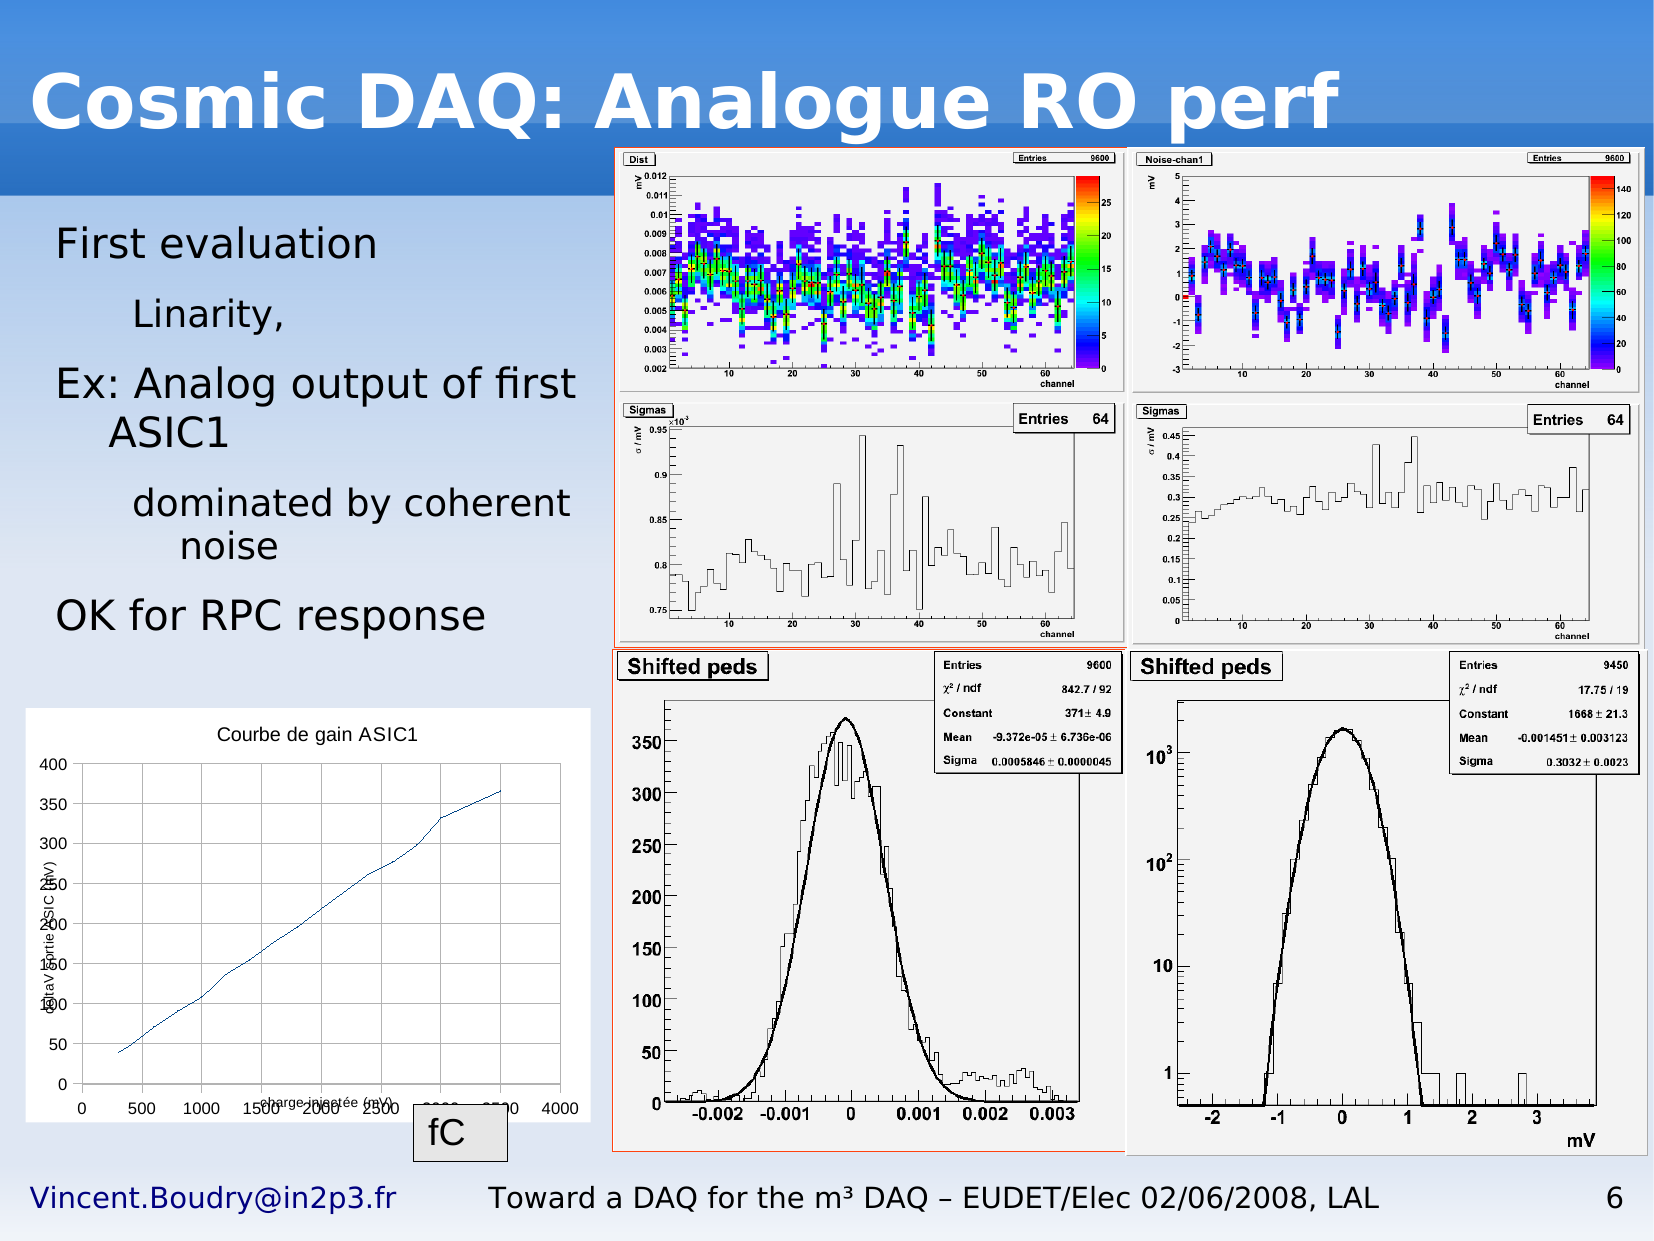

# Cosmic DAQ: Analogue RO perf
First evaluation
Linarity,
Ex: Analog output of first ASIC1
dominated by coherent noise
OK for RPC response
### Chart: Courbe de gain ASIC1
| Category | Colonne D |
|---|---|fC
Toward a DAQ for the m³ DAQ – EUDET/Elec 02/06/2008, LAL
6